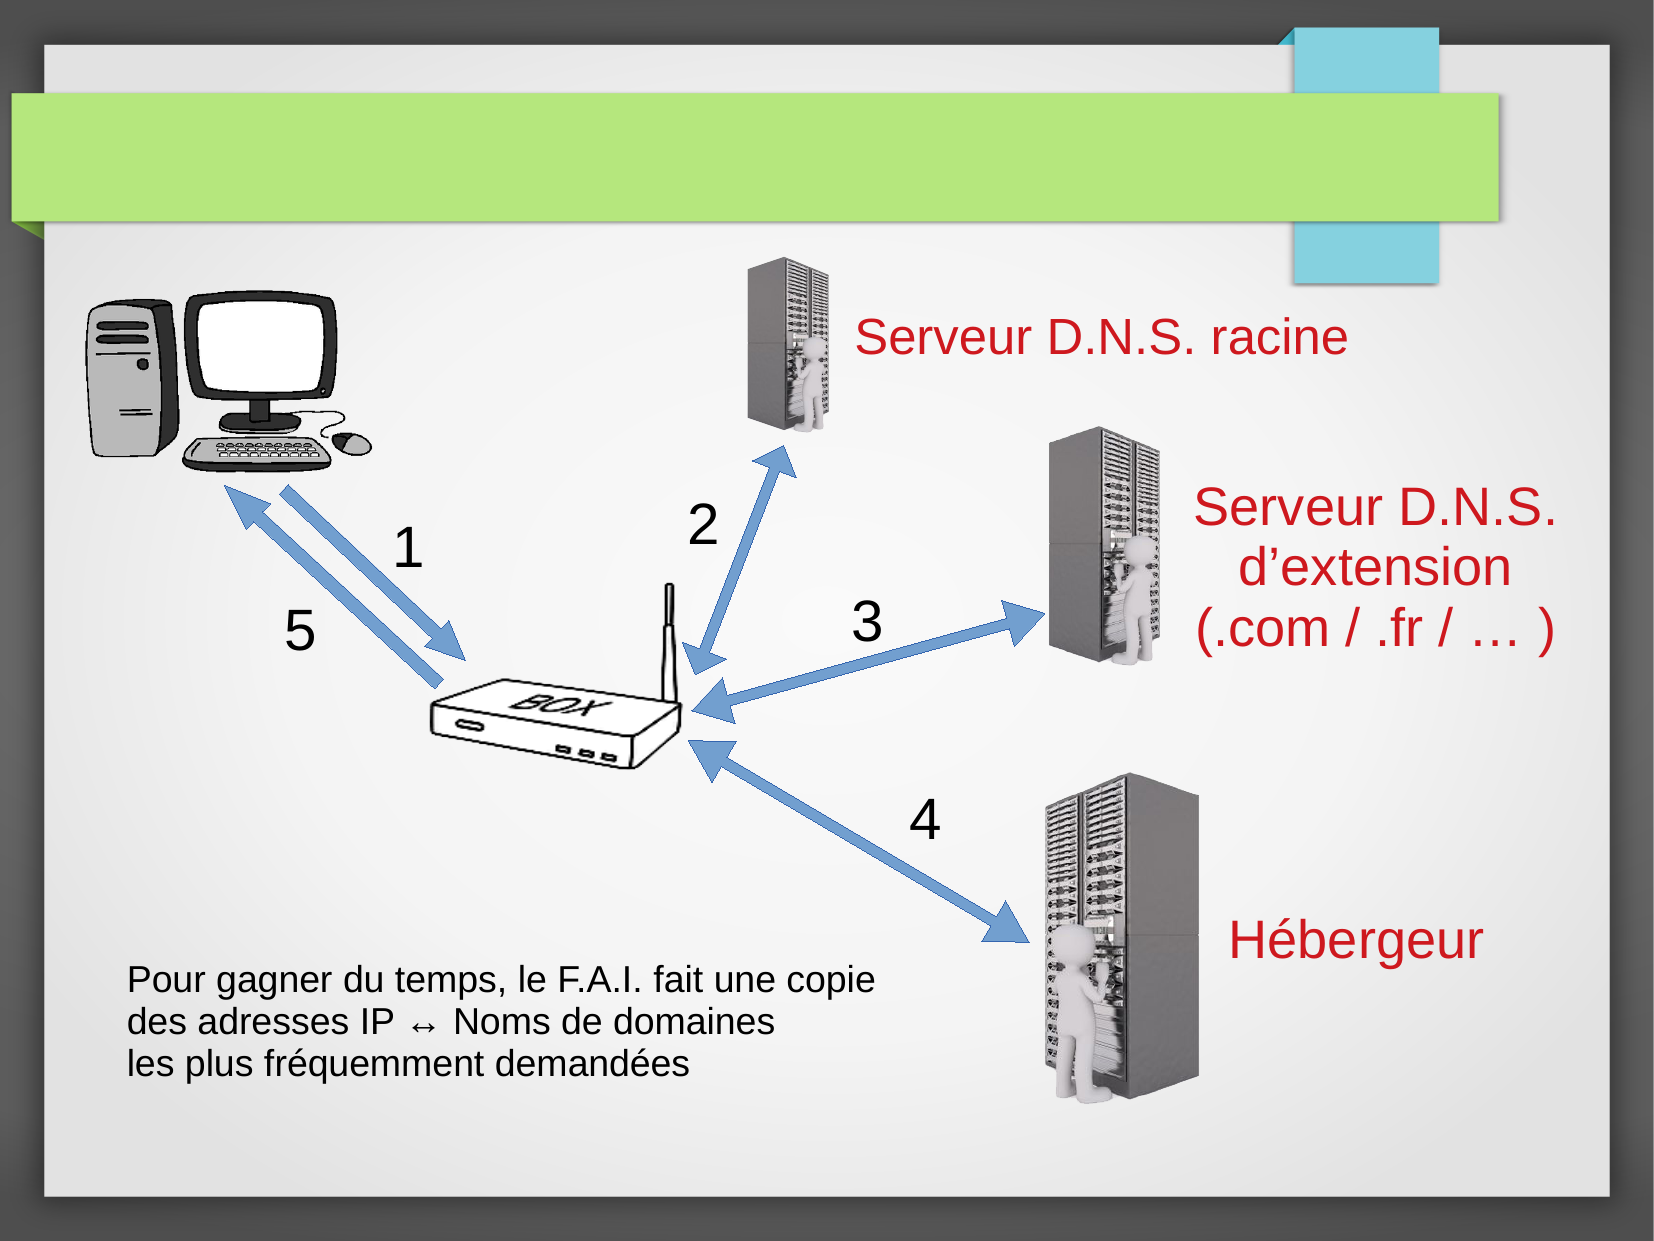

#
Serveur D.N.S. racine
2
Serveur D.N.S.
d’extension (.com / .fr / … )
3
5
1
4
Hébergeur
Pour gagner du temps, le F.A.I. fait une copie
des adresses IP ↔ Noms de domaines
les plus fréquemment demandées